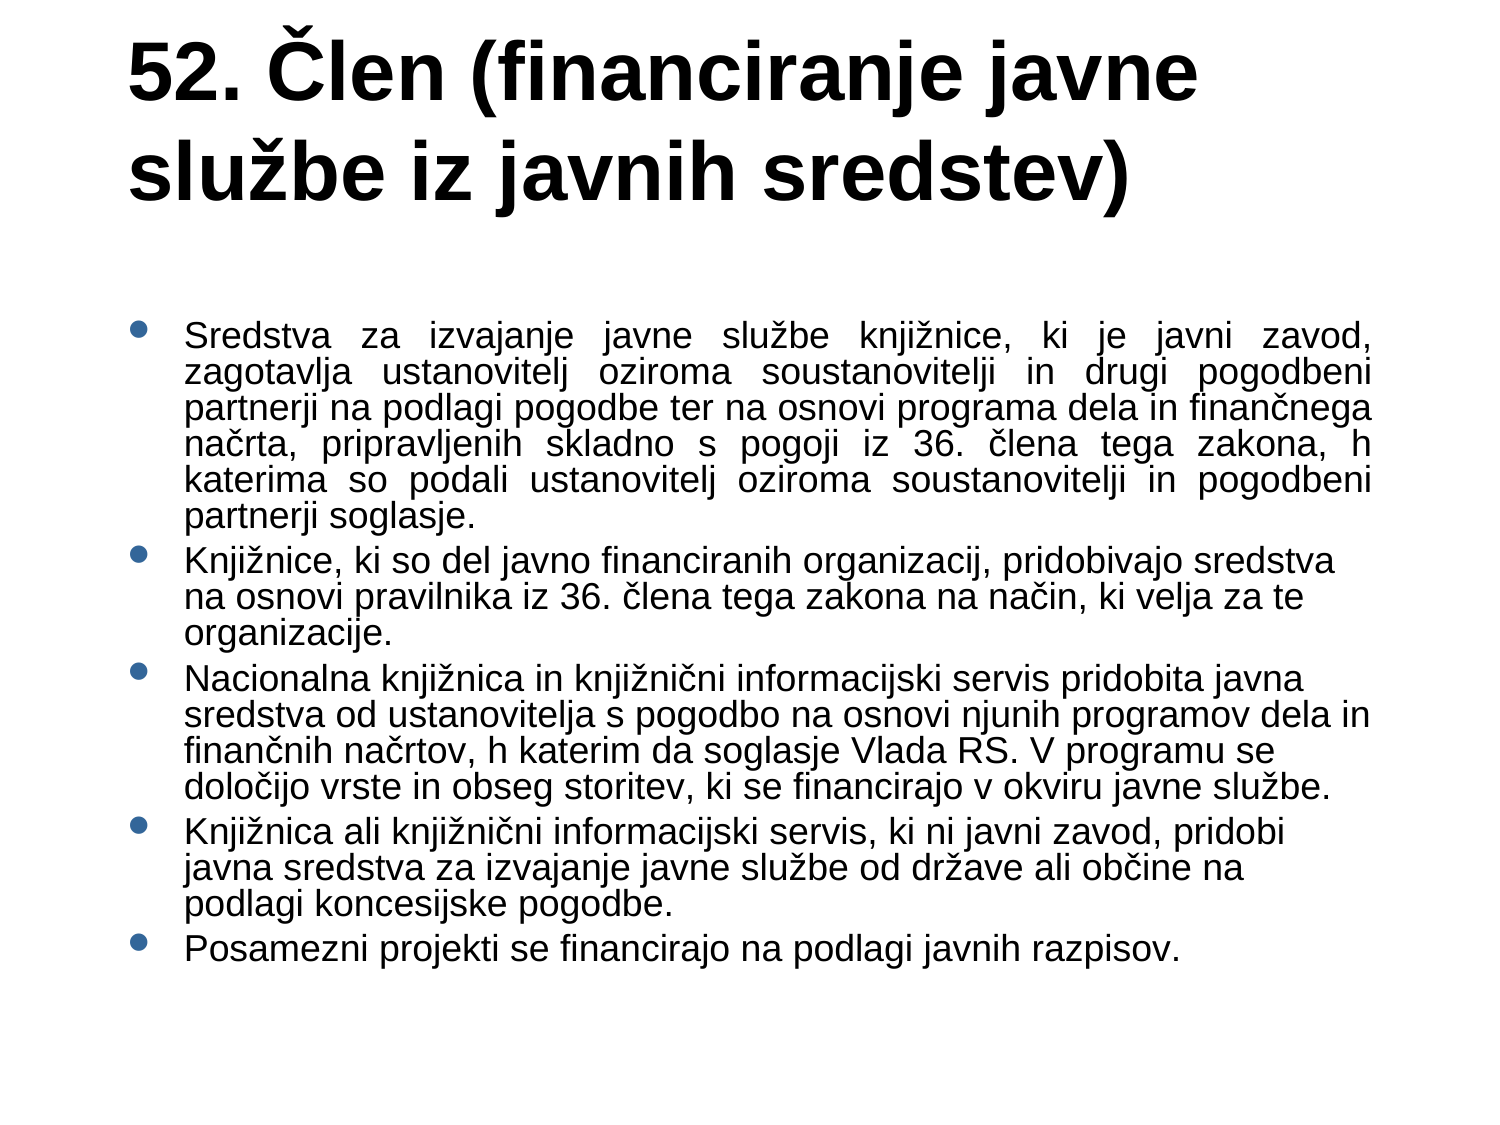

# 52. Člen (financiranje javne službe iz javnih sredstev)
Sredstva za izvajanje javne službe knjižnice, ki je javni zavod, zagotavlja ustanovitelj oziroma soustanovitelji in drugi pogodbeni partnerji na podlagi pogodbe ter na osnovi programa dela in finančnega načrta, pripravljenih skladno s pogoji iz 36. člena tega zakona, h katerima so podali ustanovitelj oziroma soustanovitelji in pogodbeni partnerji soglasje.
Knjižnice, ki so del javno financiranih organizacij, pridobivajo sredstva na osnovi pravilnika iz 36. člena tega zakona na način, ki velja za te organizacije.
Nacionalna knjižnica in knjižnični informacijski servis pridobita javna sredstva od ustanovitelja s pogodbo na osnovi njunih programov dela in finančnih načrtov, h katerim da soglasje Vlada RS. V programu se določijo vrste in obseg storitev, ki se financirajo v okviru javne službe.
Knjižnica ali knjižnični informacijski servis, ki ni javni zavod, pridobi javna sredstva za izvajanje javne službe od države ali občine na podlagi koncesijske pogodbe.
Posamezni projekti se financirajo na podlagi javnih razpisov.
Primoz Juznic, BINK, FF, Univerza v Ljubljani